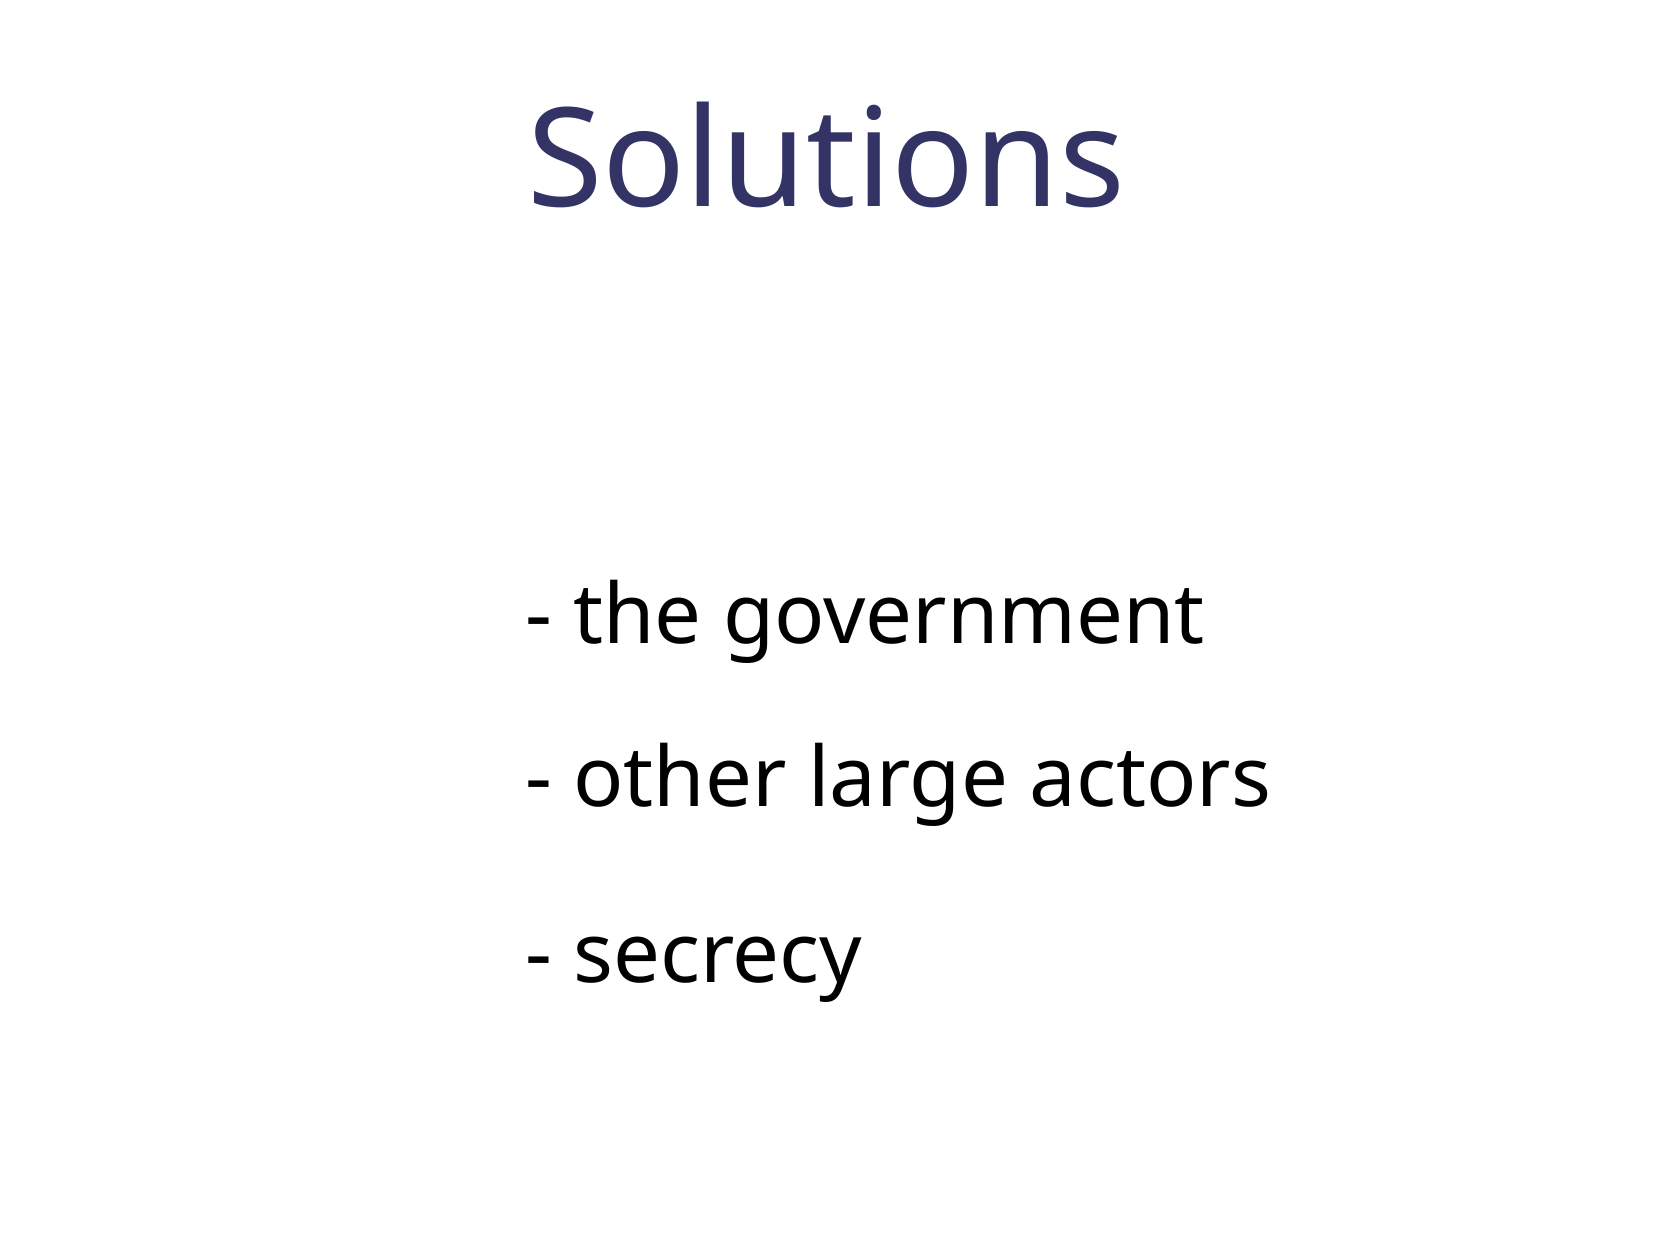

# Solutions
- the government
- other large actors
- secrecy